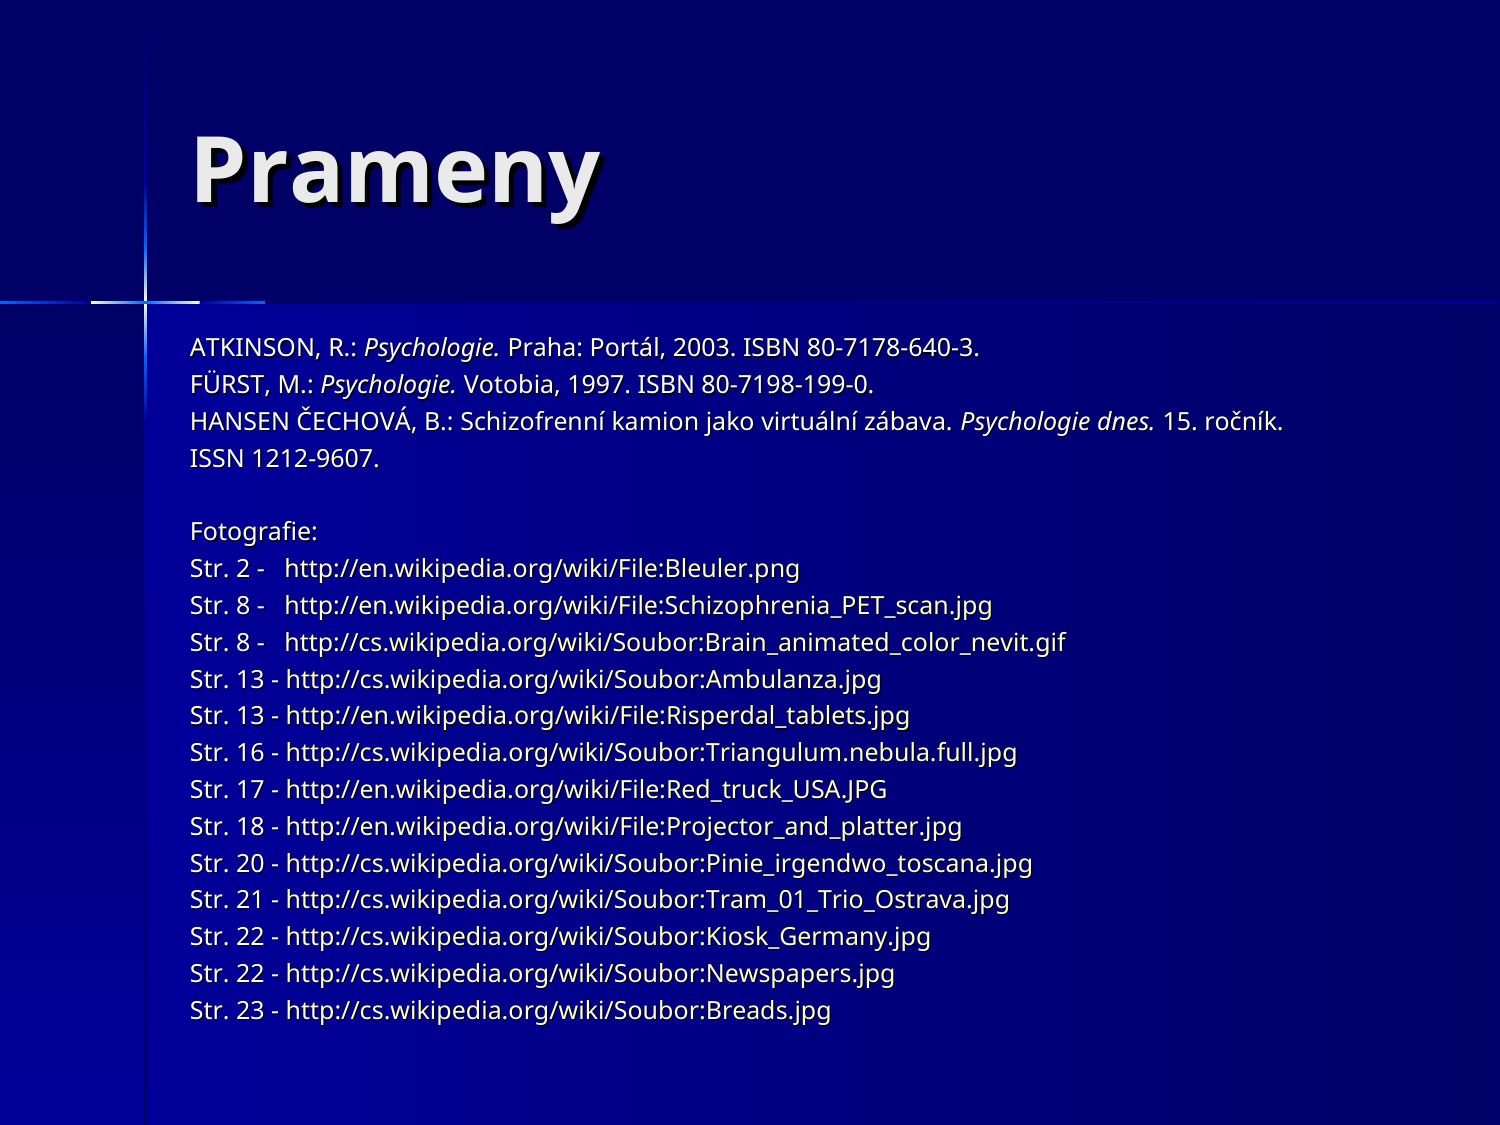

# Prameny
ATKINSON, R.: Psychologie. Praha: Portál, 2003. ISBN 80-7178-640-3.
FÜRST, M.: Psychologie. Votobia, 1997. ISBN 80-7198-199-0.
HANSEN ČECHOVÁ, B.: Schizofrenní kamion jako virtuální zábava. Psychologie dnes. 15. ročník.
ISSN 1212-9607.
Fotografie:
Str. 2 - http://en.wikipedia.org/wiki/File:Bleuler.png
Str. 8 - http://en.wikipedia.org/wiki/File:Schizophrenia_PET_scan.jpg
Str. 8 - http://cs.wikipedia.org/wiki/Soubor:Brain_animated_color_nevit.gif
Str. 13 - http://cs.wikipedia.org/wiki/Soubor:Ambulanza.jpg
Str. 13 - http://en.wikipedia.org/wiki/File:Risperdal_tablets.jpg
Str. 16 - http://cs.wikipedia.org/wiki/Soubor:Triangulum.nebula.full.jpg
Str. 17 - http://en.wikipedia.org/wiki/File:Red_truck_USA.JPG
Str. 18 - http://en.wikipedia.org/wiki/File:Projector_and_platter.jpg
Str. 20 - http://cs.wikipedia.org/wiki/Soubor:Pinie_irgendwo_toscana.jpg
Str. 21 - http://cs.wikipedia.org/wiki/Soubor:Tram_01_Trio_Ostrava.jpg
Str. 22 - http://cs.wikipedia.org/wiki/Soubor:Kiosk_Germany.jpg
Str. 22 - http://cs.wikipedia.org/wiki/Soubor:Newspapers.jpg
Str. 23 - http://cs.wikipedia.org/wiki/Soubor:Breads.jpg